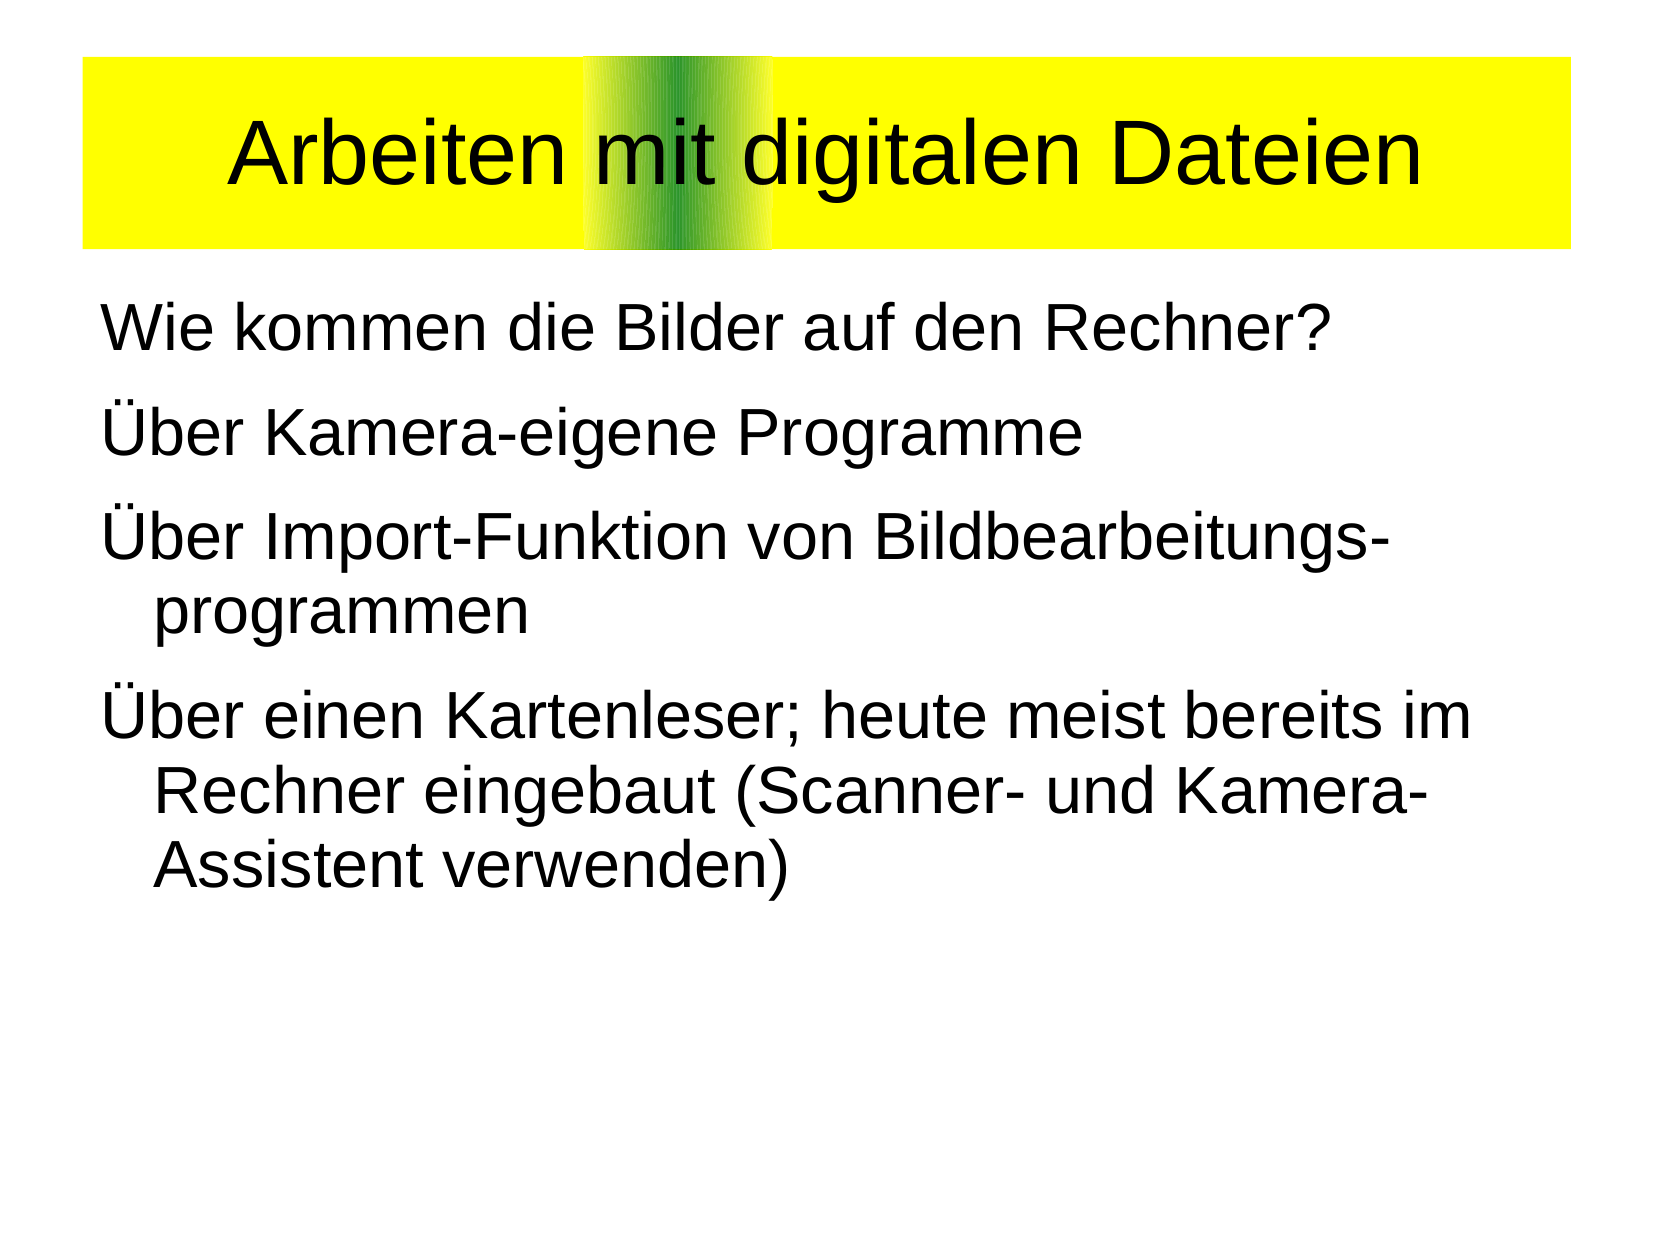

# Arbeiten mit digitalen Dateien
Wie kommen die Bilder auf den Rechner?
Über Kamera-eigene Programme
Über Import-Funktion von Bildbearbeitungs-programmen
Über einen Kartenleser; heute meist bereits im Rechner eingebaut (Scanner- und Kamera-Assistent verwenden)